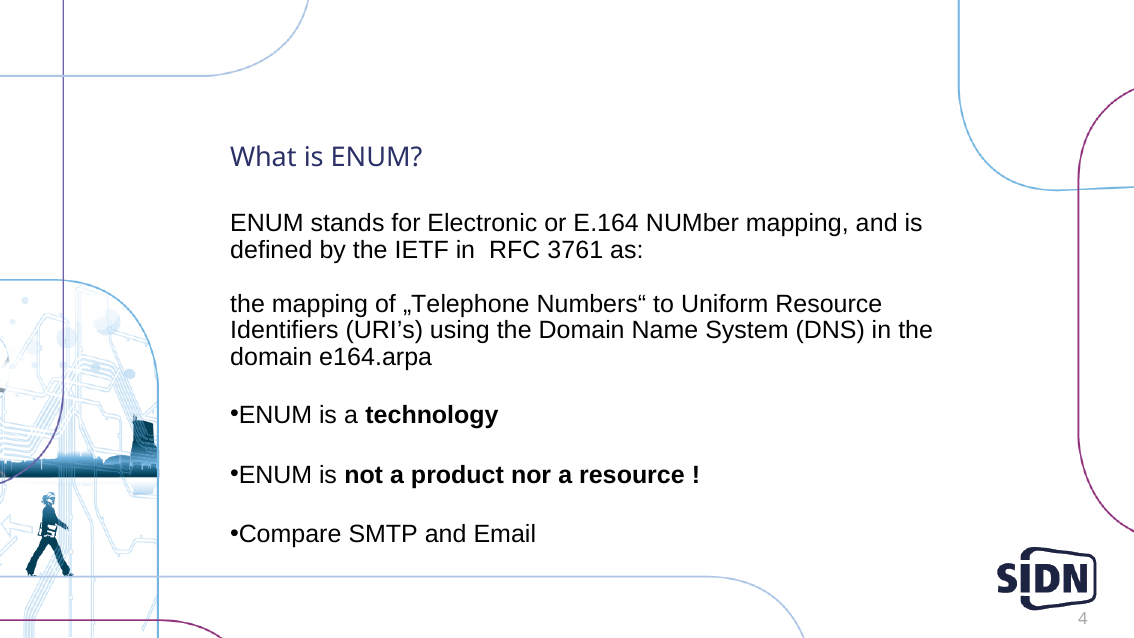

# What is ENUM?
ENUM stands for Electronic or E.164 NUMber mapping, and is defined by the IETF in RFC 3761 as:
the mapping of „Telephone Numbers“ to Uniform Resource Identifiers (URI’s) using the Domain Name System (DNS) in the domain e164.arpa
ENUM is a technology
ENUM is not a product nor a resource !
Compare SMTP and Email